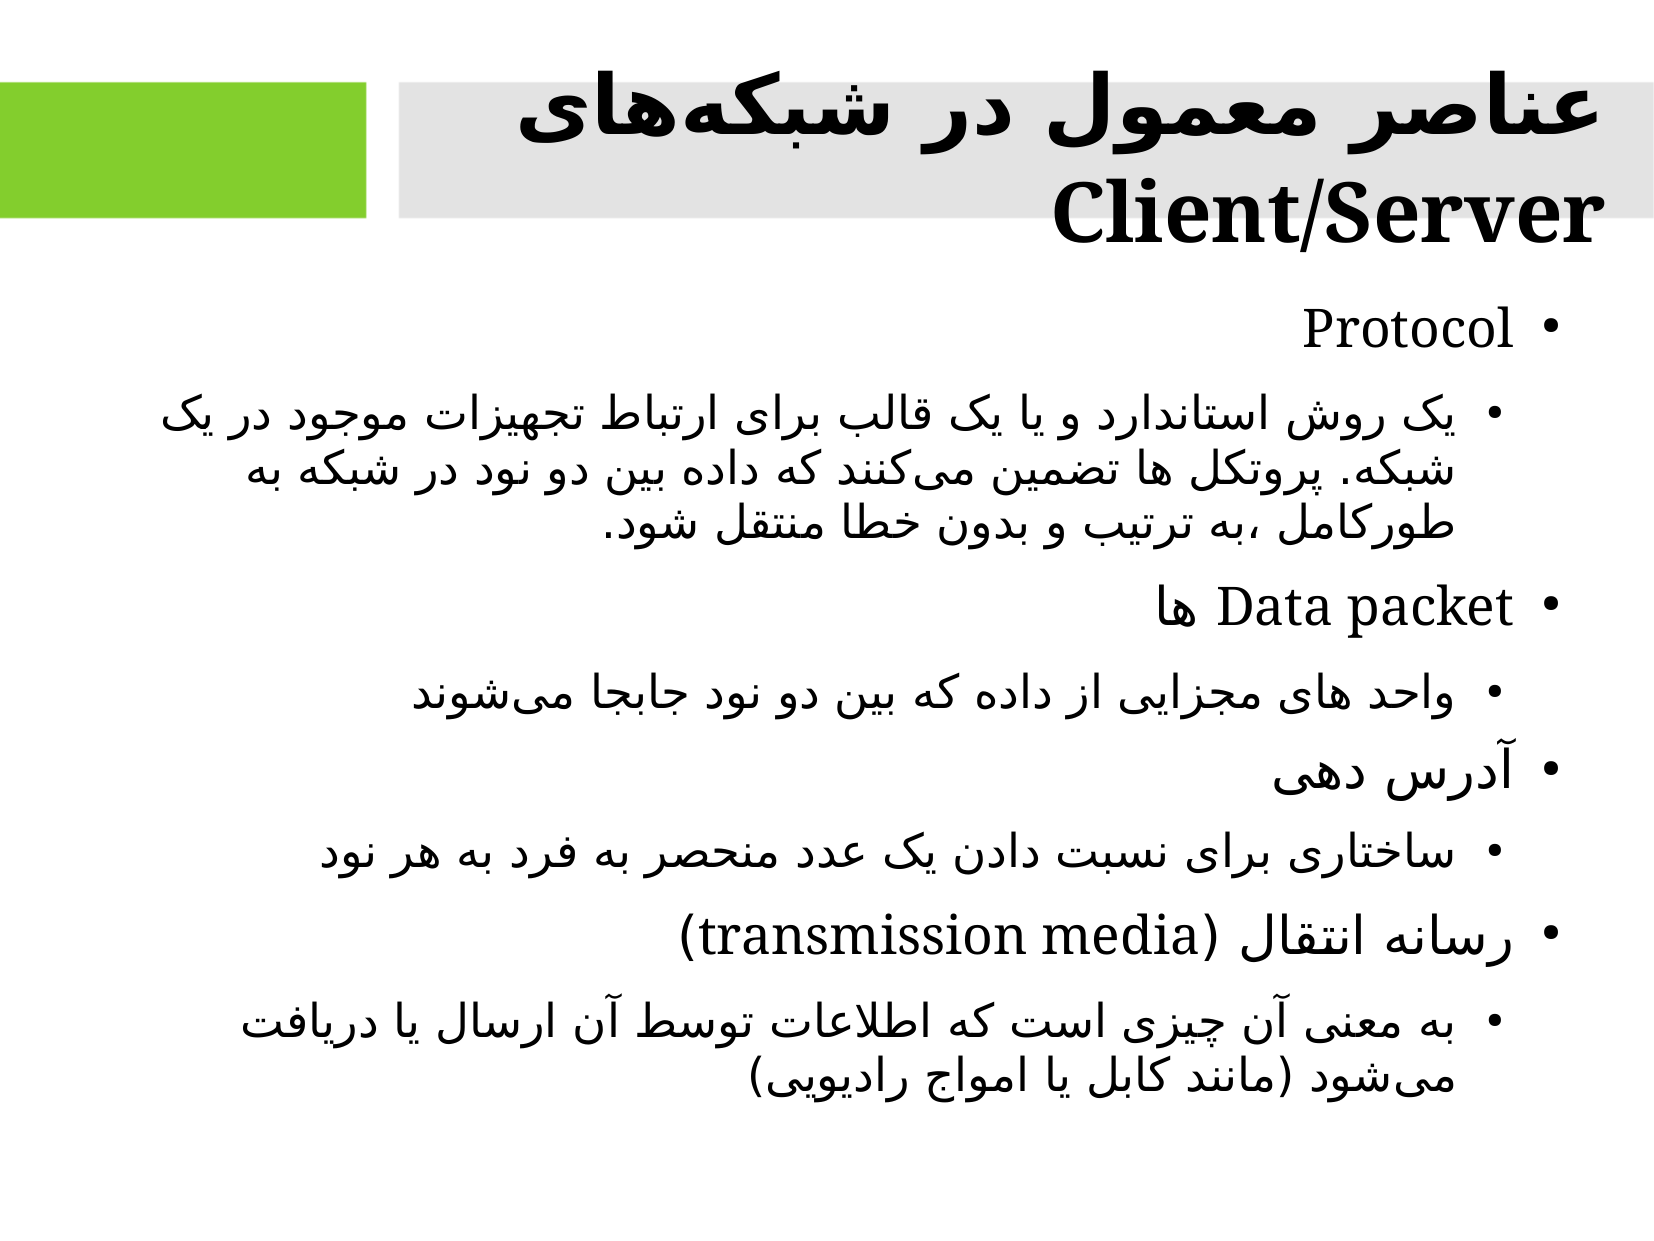

# عناصر معمول در شبکه‌های Client/Server
Protocol
یک روش استاندارد و یا یک قالب برای ارتباط تجهیزات موجود در یک شبکه. پروتکل ها تضمین می‌کنند که داده بین دو نود در شبکه به طورکامل ،به ترتیب و بدون خطا منتقل شود.
Data packet ها
واحد های مجزایی از داده که بین دو نود جابجا می‌شوند
آدرس دهی
ساختاری برای نسبت دادن یک عدد منحصر به فرد به هر نود
رسانه انتقال (transmission media)
به معنی آن چیزی است که اطلاعات توسط آن ارسال یا دریافت می‌شود (مانند کابل یا امواج رادیویی)